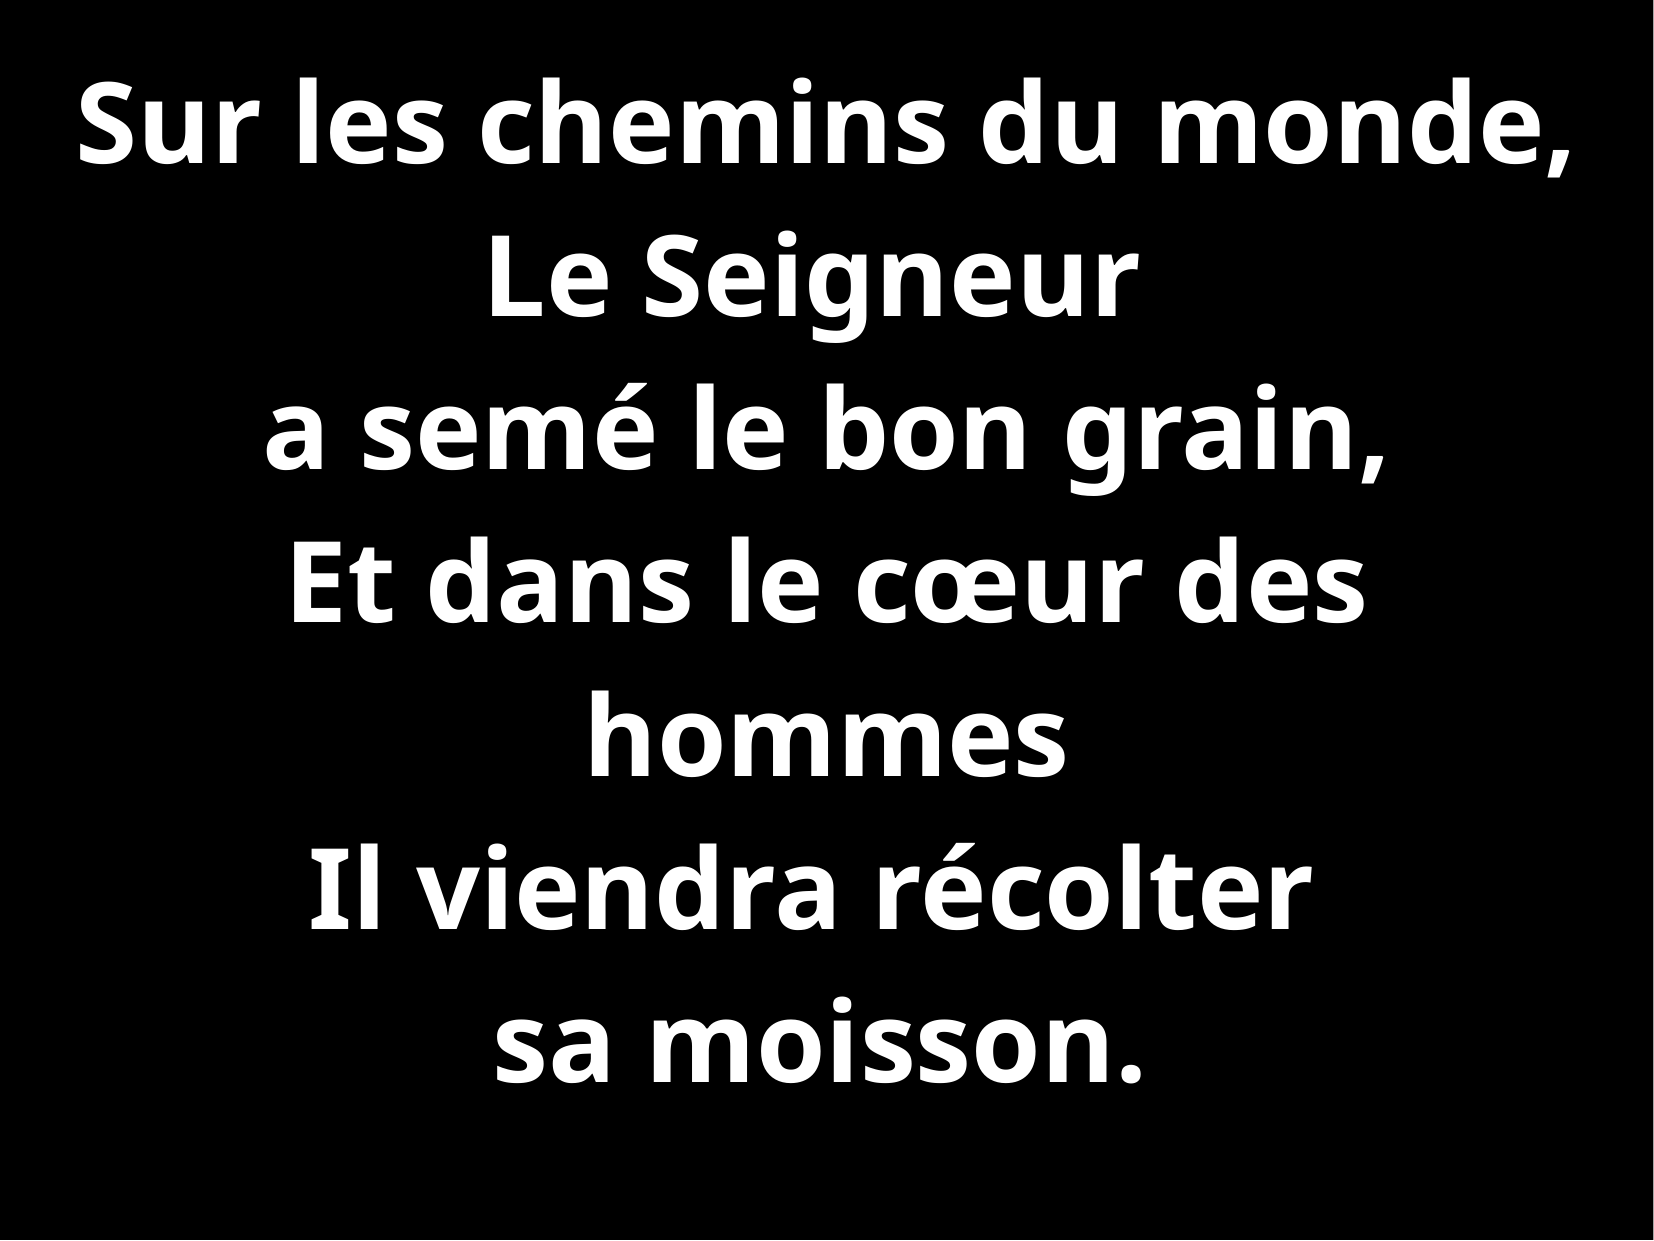

Sur les chemins du monde,
Le Seigneur
a semé le bon grain,
Et dans le cœur des hommes
Il viendra récolter
sa moisson.